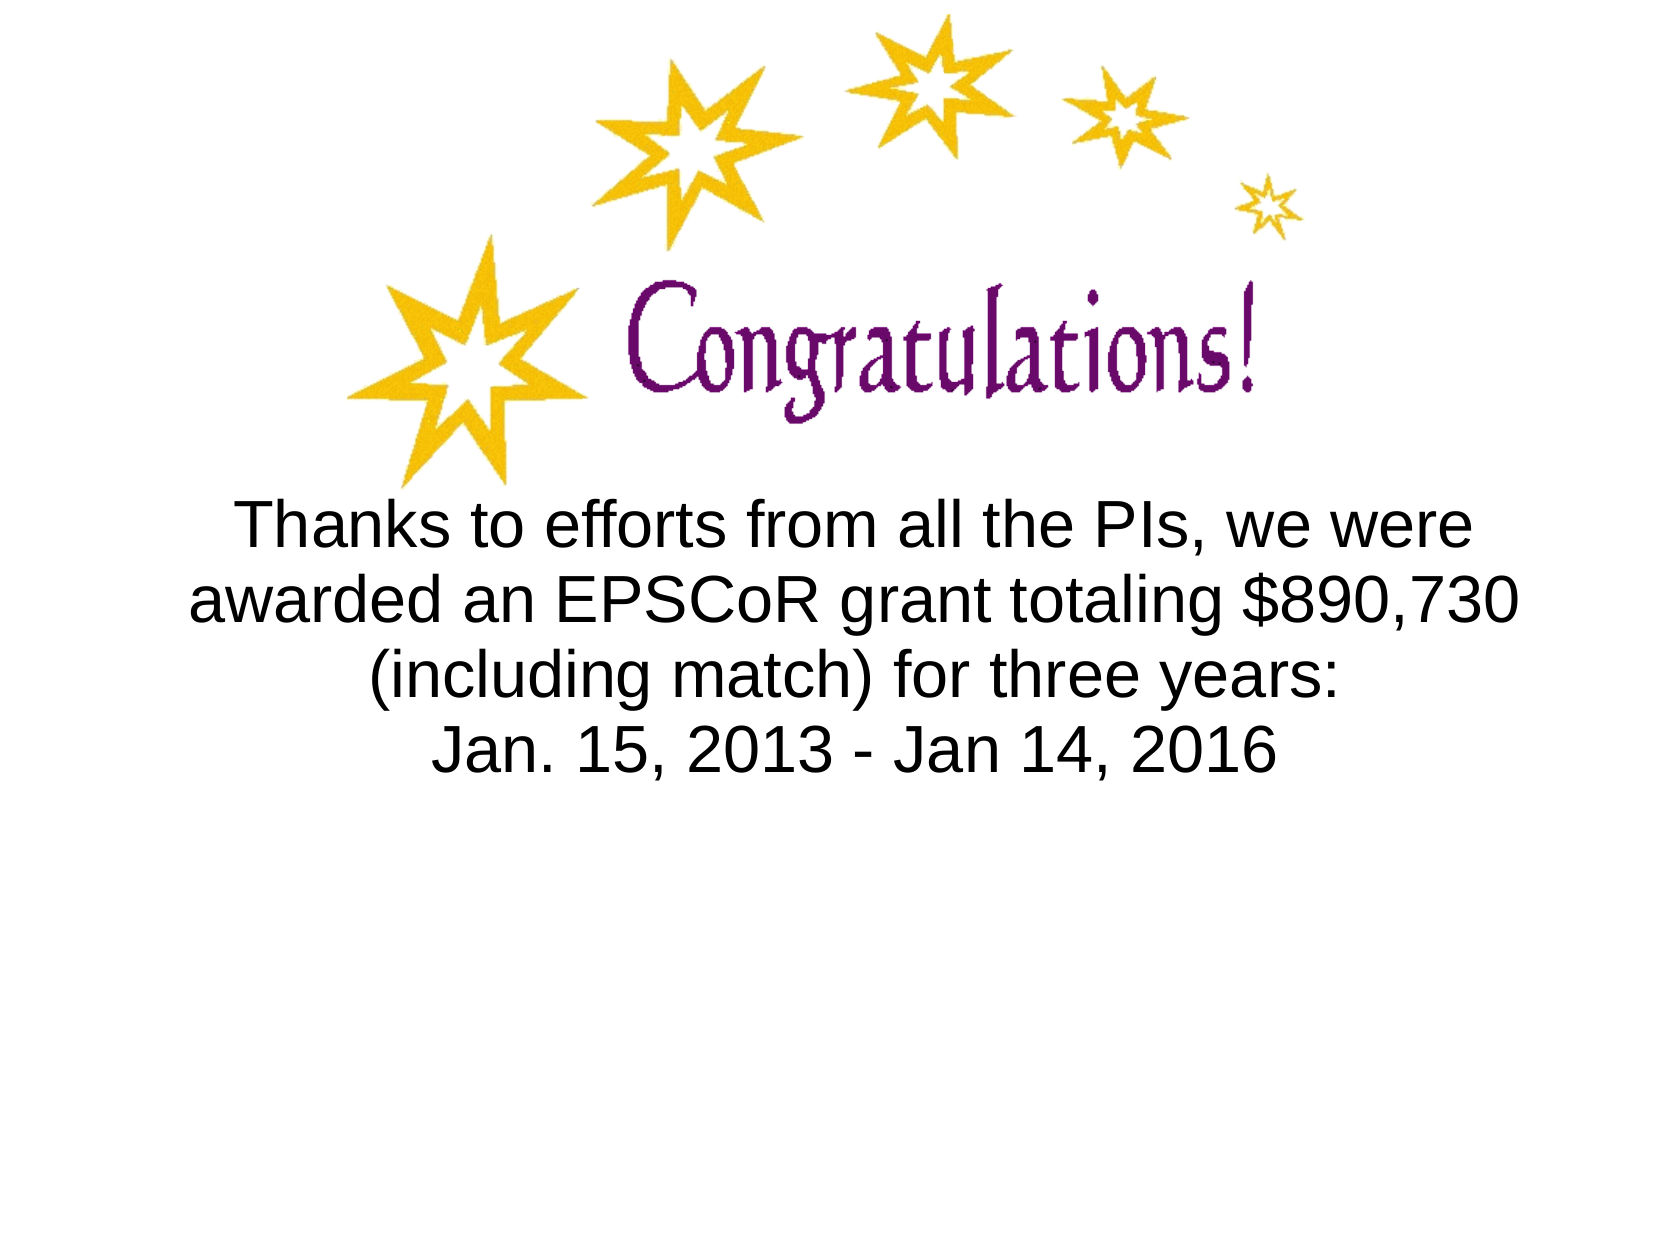

Thanks to efforts from all the PIs, we were awarded an EPSCoR grant totaling $890,730 (including match) for three years:
Jan. 15, 2013 - Jan 14, 2016